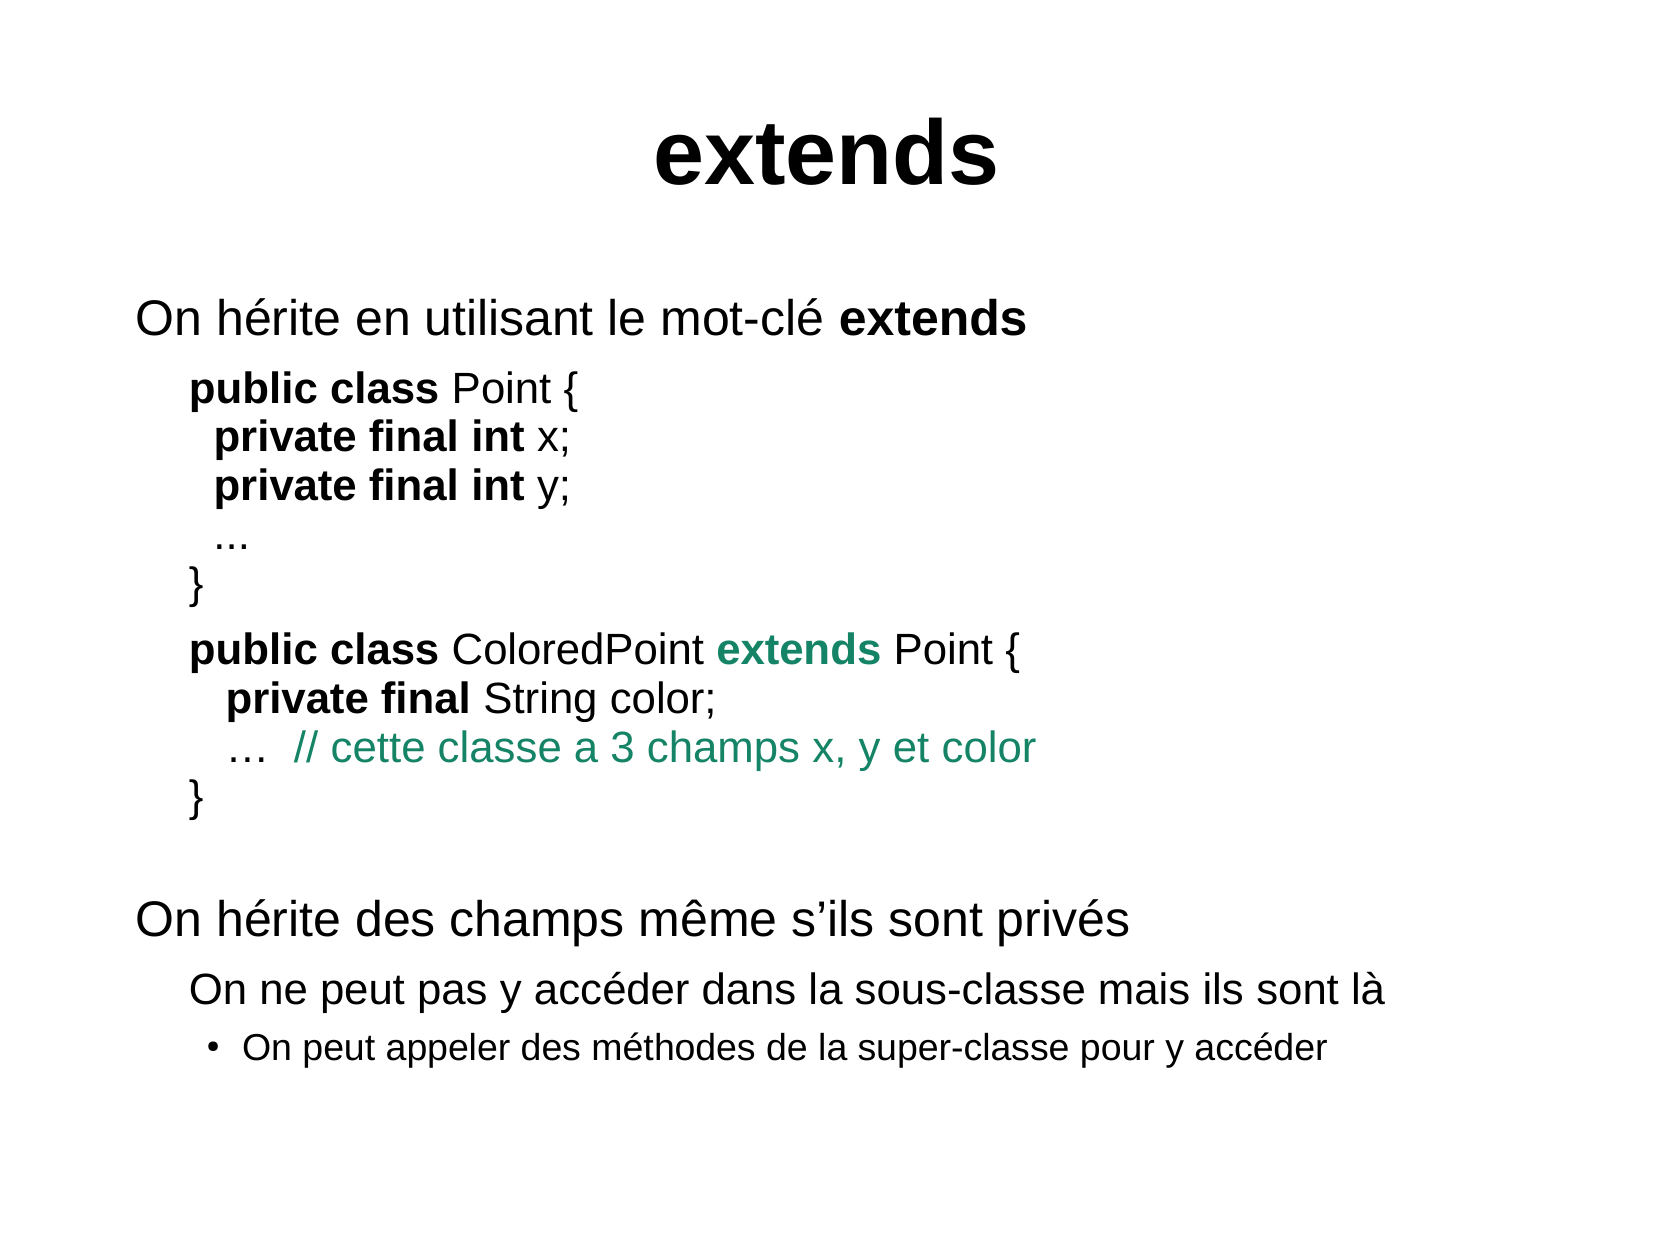

# extends
On hérite en utilisant le mot-clé extends
public class Point {
 private final int x;
 private final int y;
 ...
}
public class ColoredPoint extends Point {
 private final String color;
 … // cette classe a 3 champs x, y et color
}
On hérite des champs même s’ils sont privés
On ne peut pas y accéder dans la sous-classe mais ils sont là
On peut appeler des méthodes de la super-classe pour y accéder